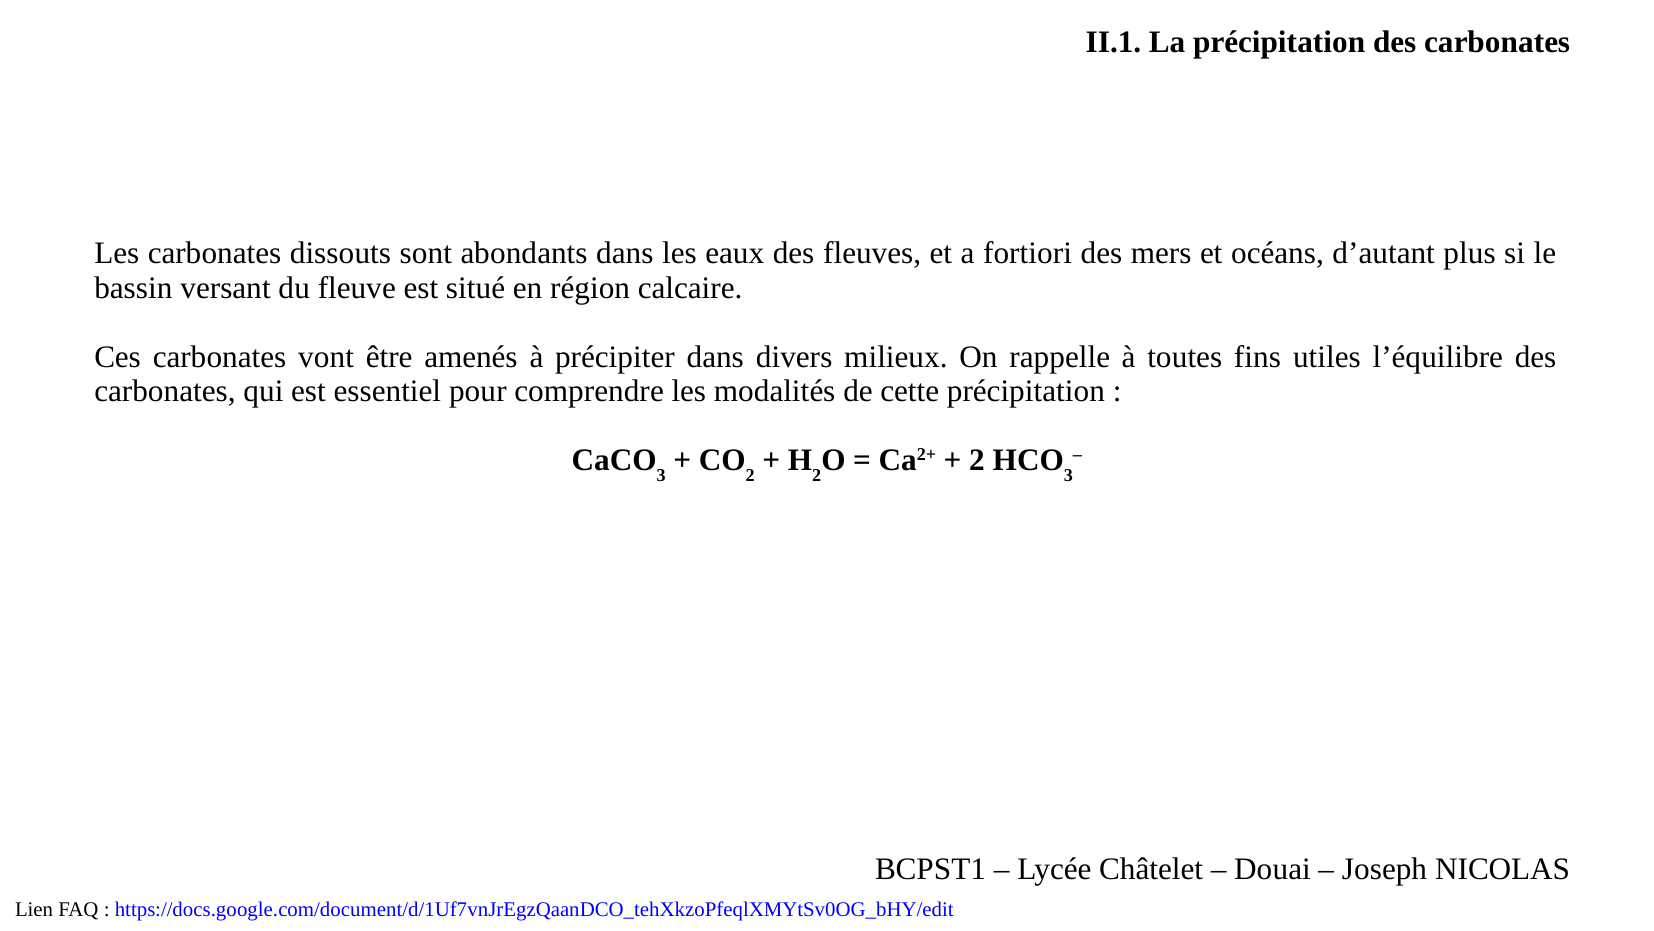

II.1. La précipitation des carbonates
Les carbonates dissouts sont abondants dans les eaux des fleuves, et a fortiori des mers et océans, d’autant plus si le bassin versant du fleuve est situé en région calcaire.
Ces carbonates vont être amenés à précipiter dans divers milieux. On rappelle à toutes fins utiles l’équilibre des carbonates, qui est essentiel pour comprendre les modalités de cette précipitation :
CaCO3 + CO2 + H2O = Ca2+ + 2 HCO3–
BCPST1 – Lycée Châtelet – Douai – Joseph NICOLAS
Lien FAQ : https://docs.google.com/document/d/1Uf7vnJrEgzQaanDCO_tehXkzoPfeqlXMYtSv0OG_bHY/edit